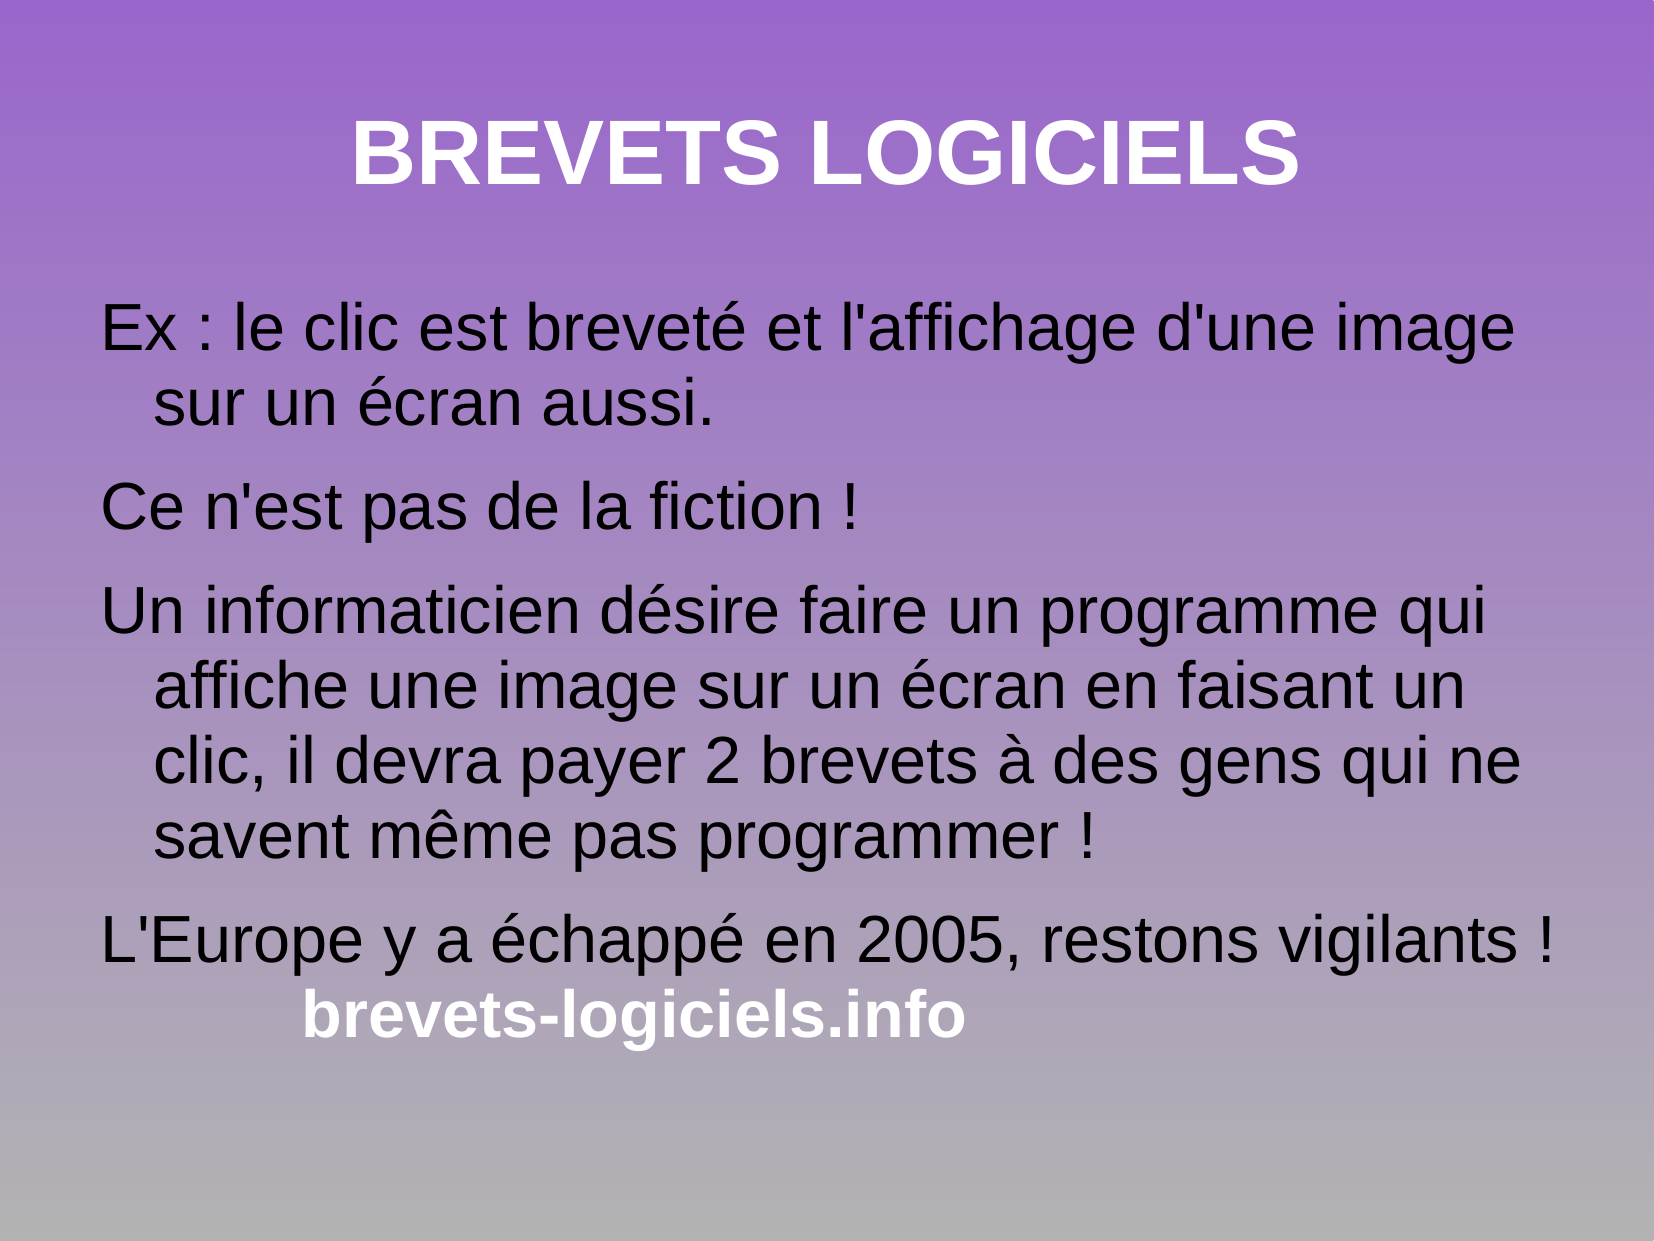

# BREVETS LOGICIELS
Ex : le clic est breveté et l'affichage d'une image sur un écran aussi.
Ce n'est pas de la fiction !
Un informaticien désire faire un programme qui affiche une image sur un écran en faisant un clic, il devra payer 2 brevets à des gens qui ne savent même pas programmer !
L'Europe y a échappé en 2005, restons vigilants ! brevets-logiciels.info